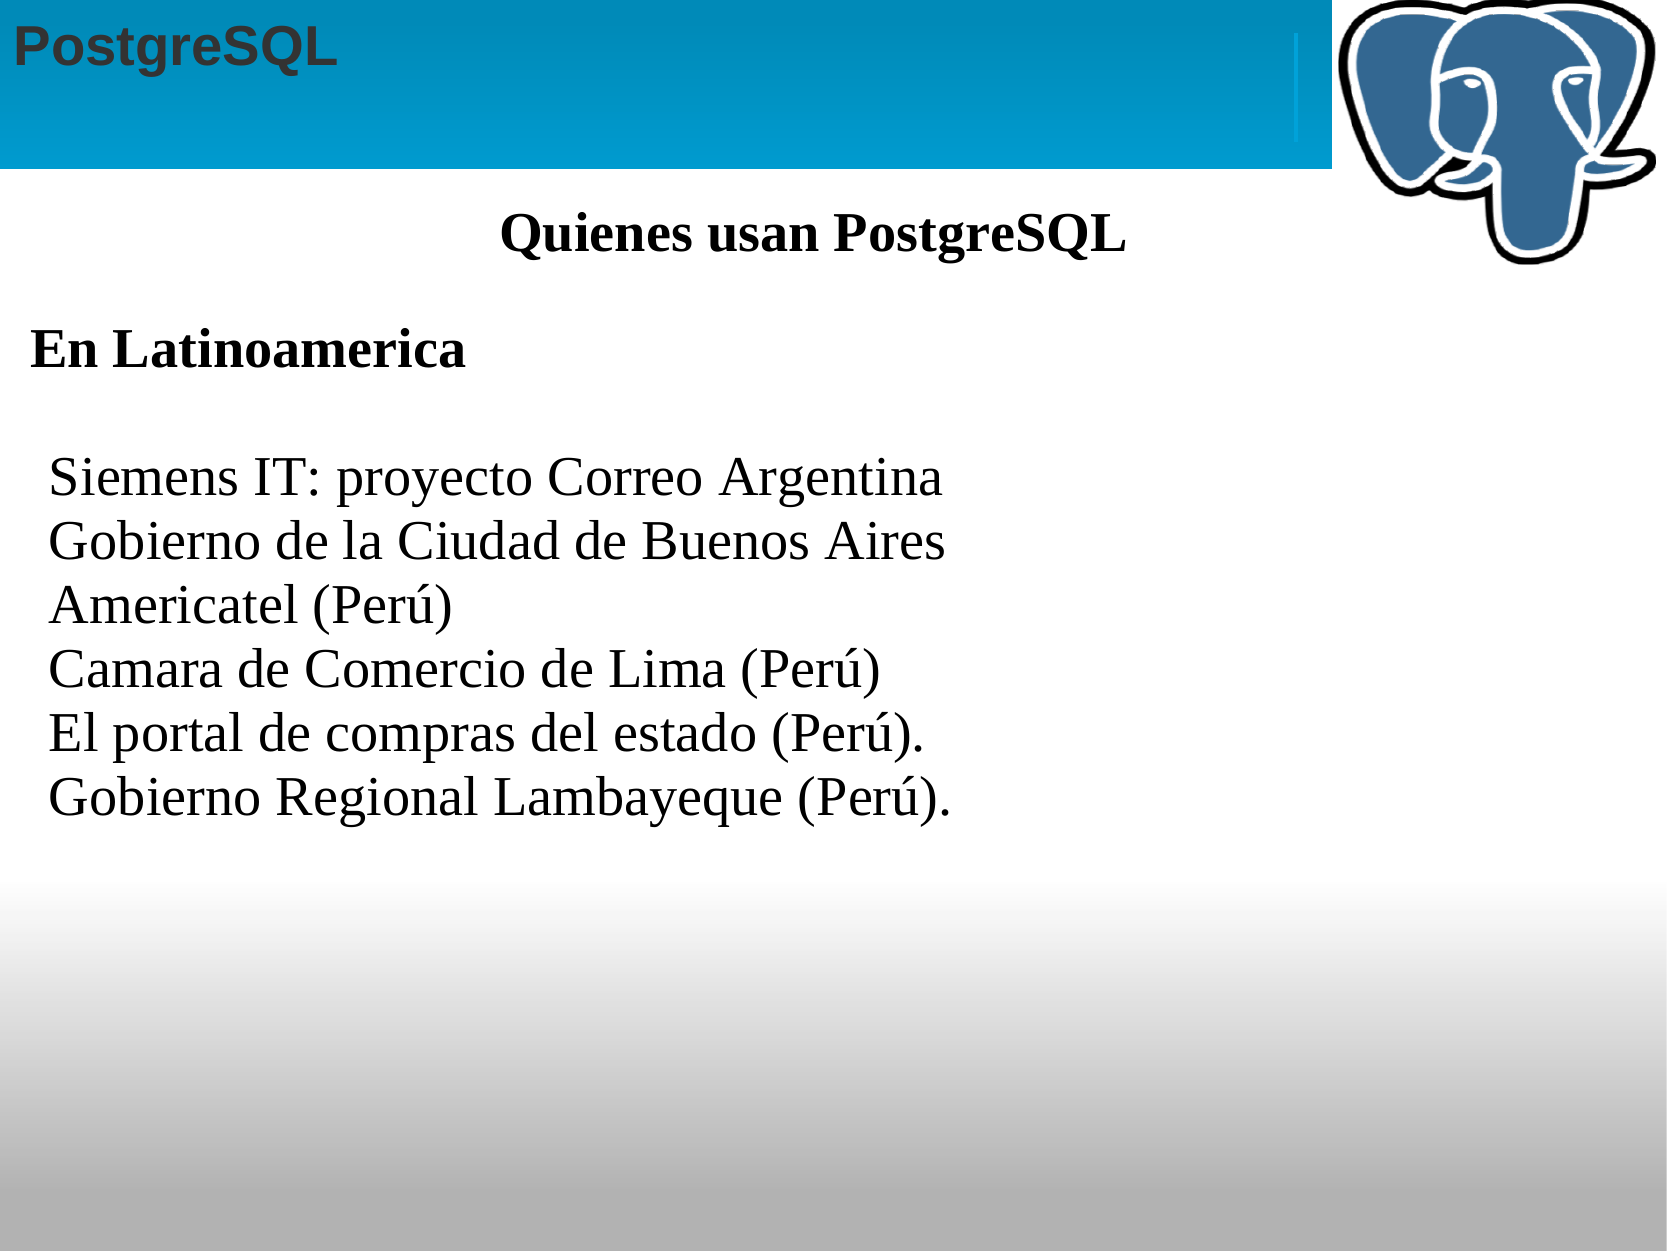

PostgreSQL
Quienes usan PostgreSQL
En Latinoamerica
Siemens IT: proyecto Correo Argentina
Gobierno de la Ciudad de Buenos Aires
Americatel (Perú)
Camara de Comercio de Lima (Perú)
El portal de compras del estado (Perú).
Gobierno Regional Lambayeque (Perú).